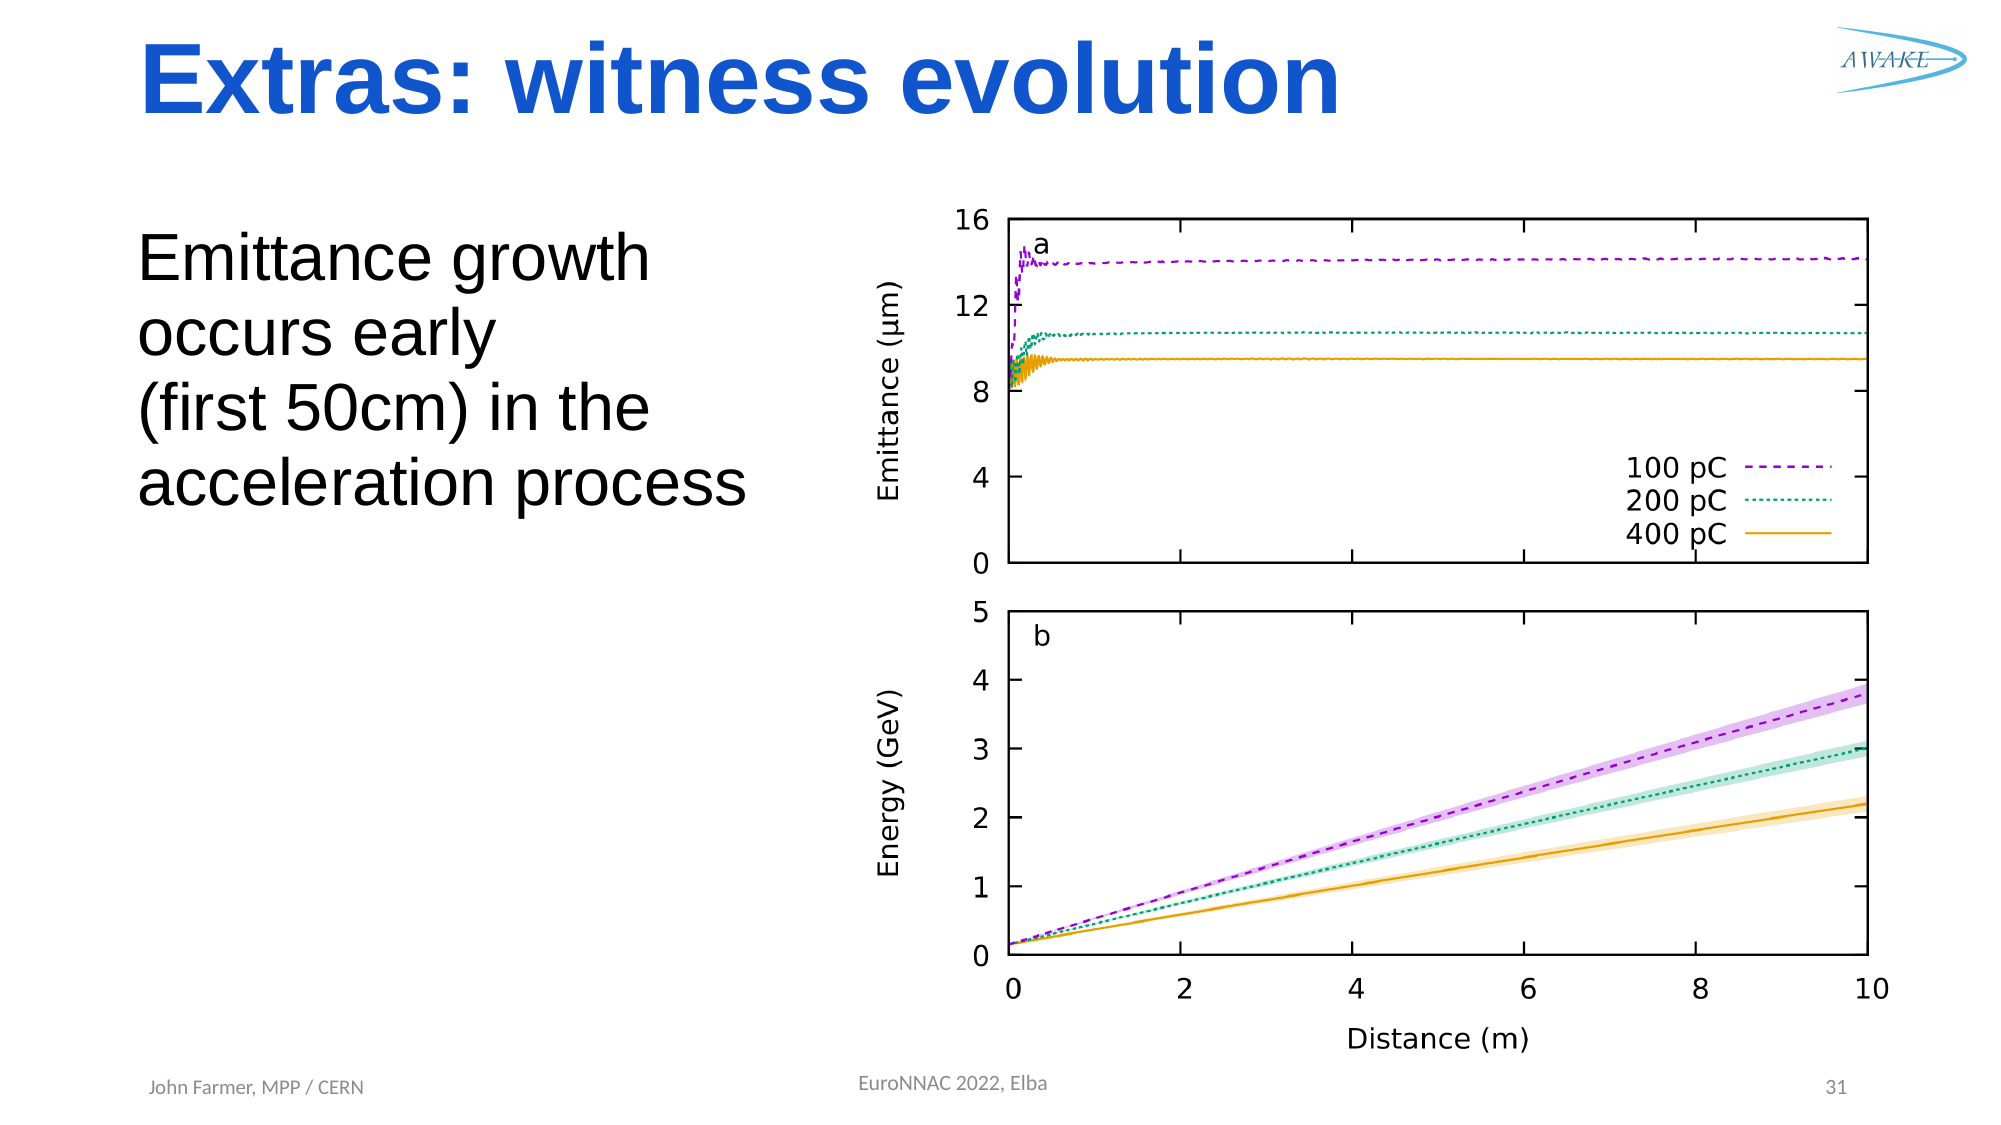

# Extras: witness evolution
Emittance growth occurs early
(first 50cm) in the acceleration process
31